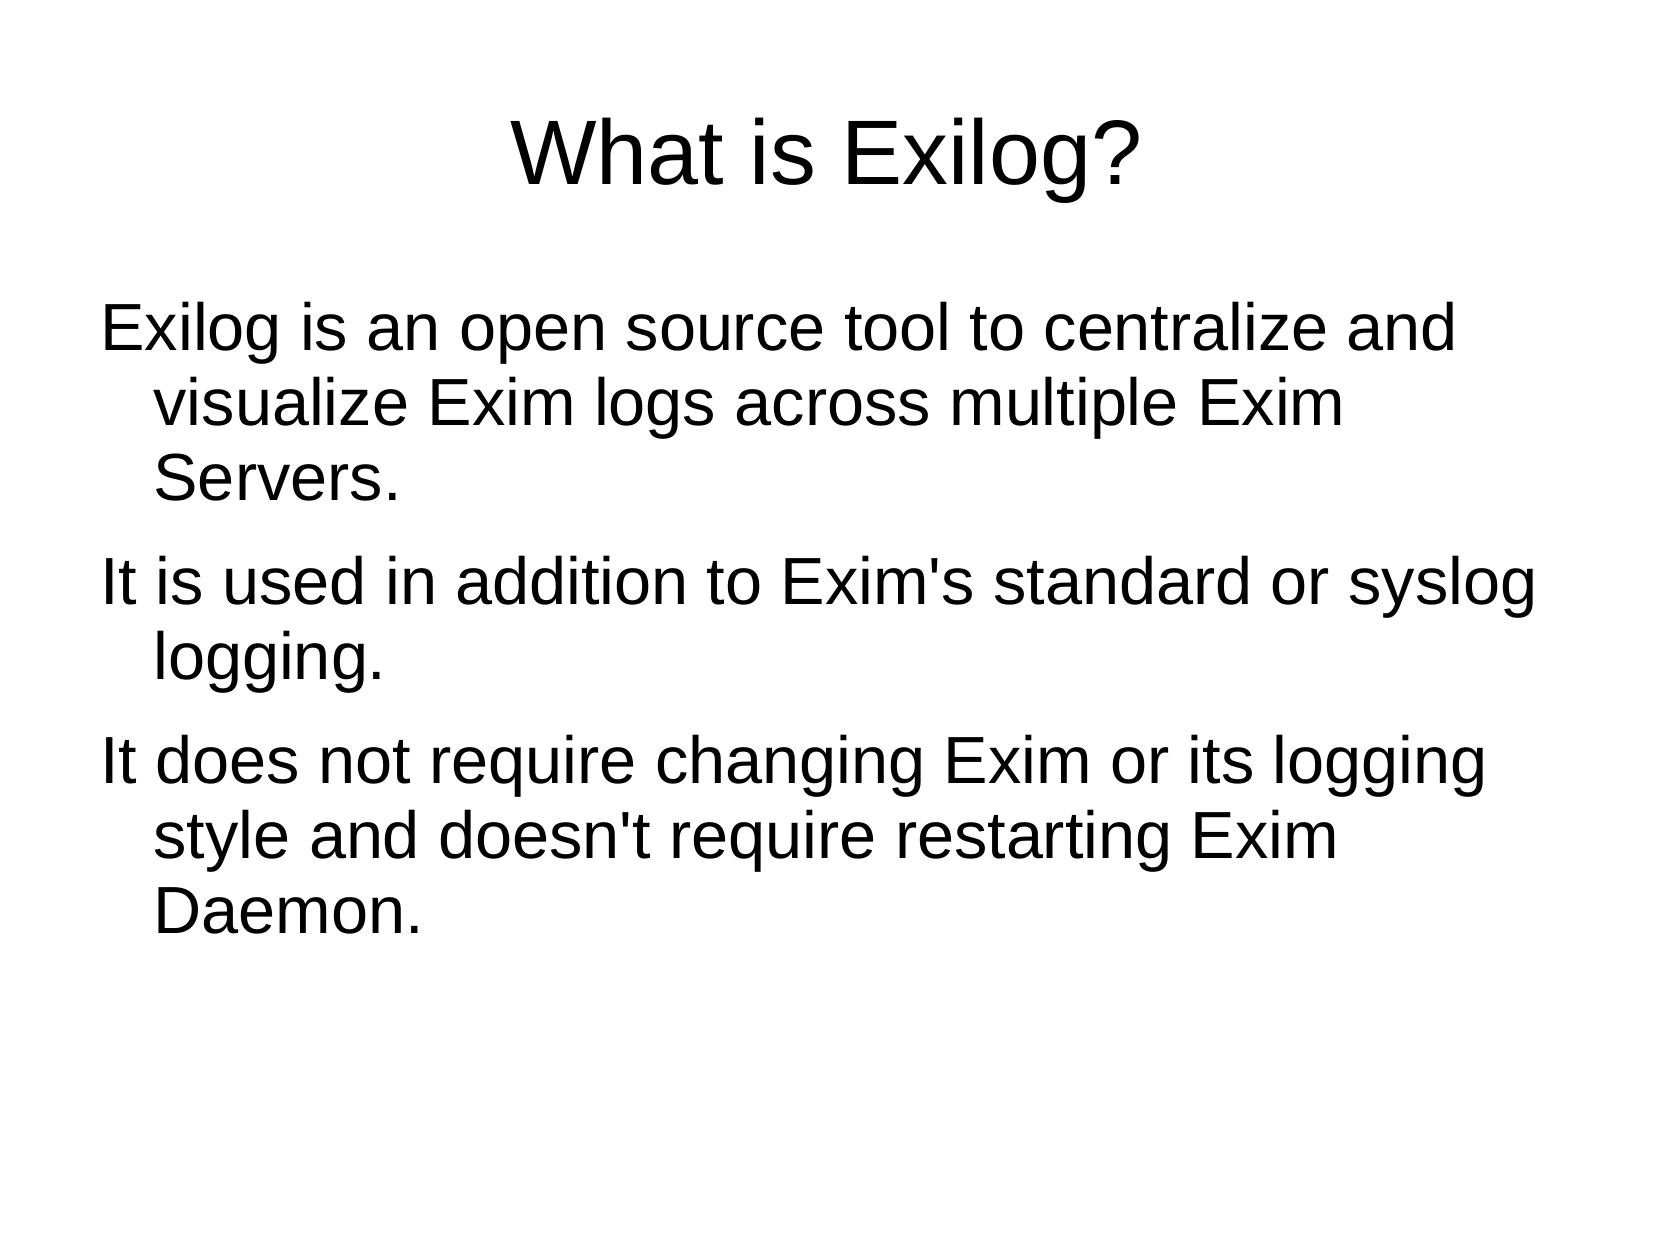

# What is Exilog?
Exilog is an open source tool to centralize and visualize Exim logs across multiple Exim Servers.
It is used in addition to Exim's standard or syslog logging.
It does not require changing Exim or its logging style and doesn't require restarting Exim Daemon.